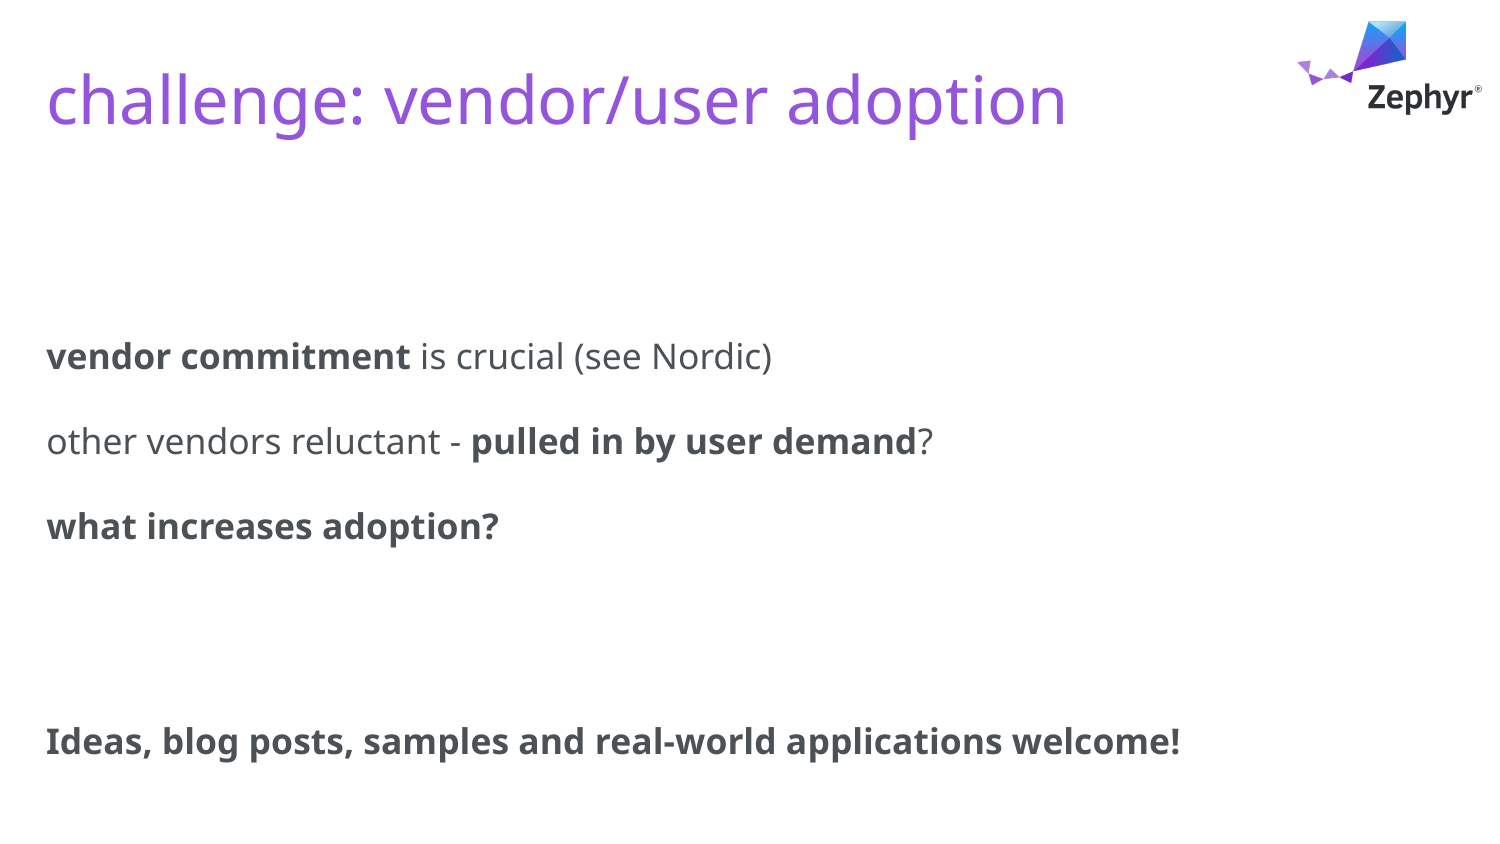

# challenge: vendor/user adoption
vendor commitment is crucial (see Nordic)
other vendors reluctant - pulled in by user demand?
what increases adoption?
Ideas, blog posts, samples and real-world applications welcome!